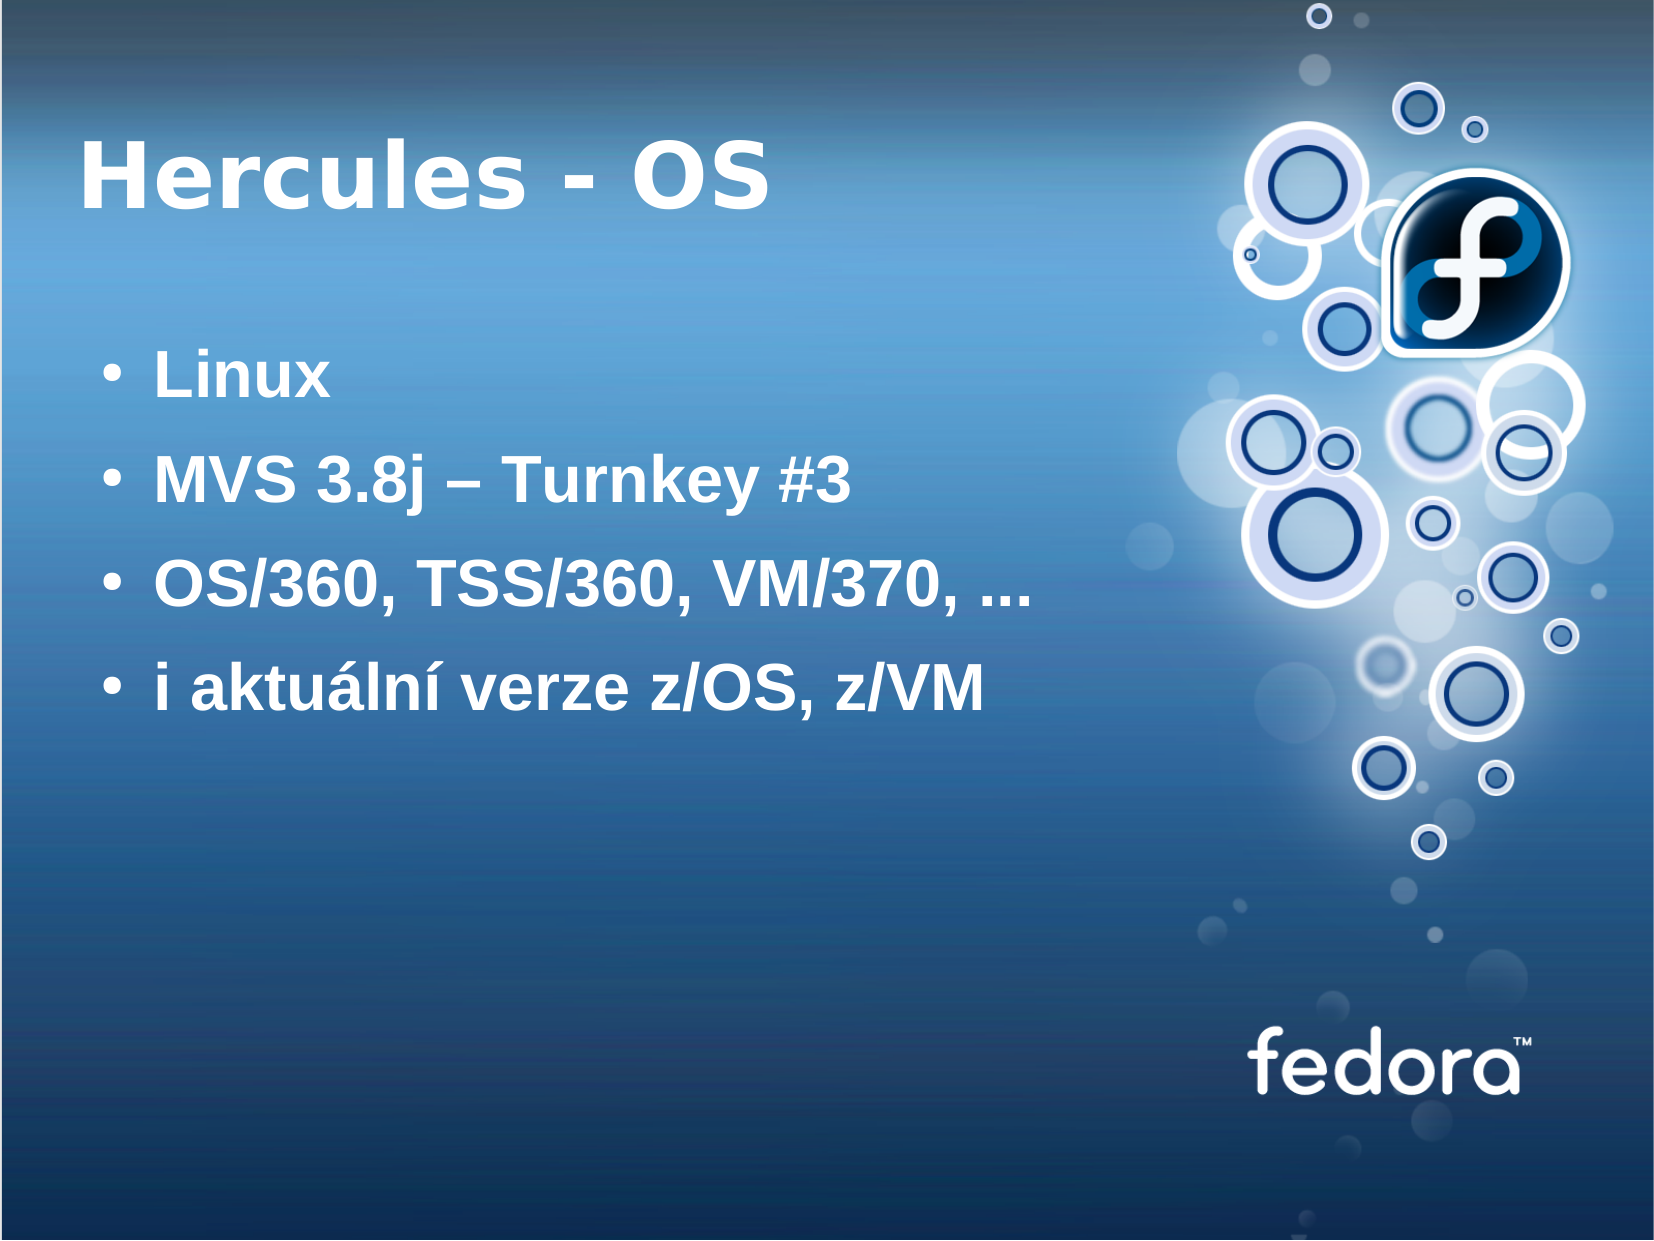

# Hercules - OS
Linux
MVS 3.8j – Turnkey #3
OS/360, TSS/360, VM/370, ...
i aktuální verze z/OS, z/VM